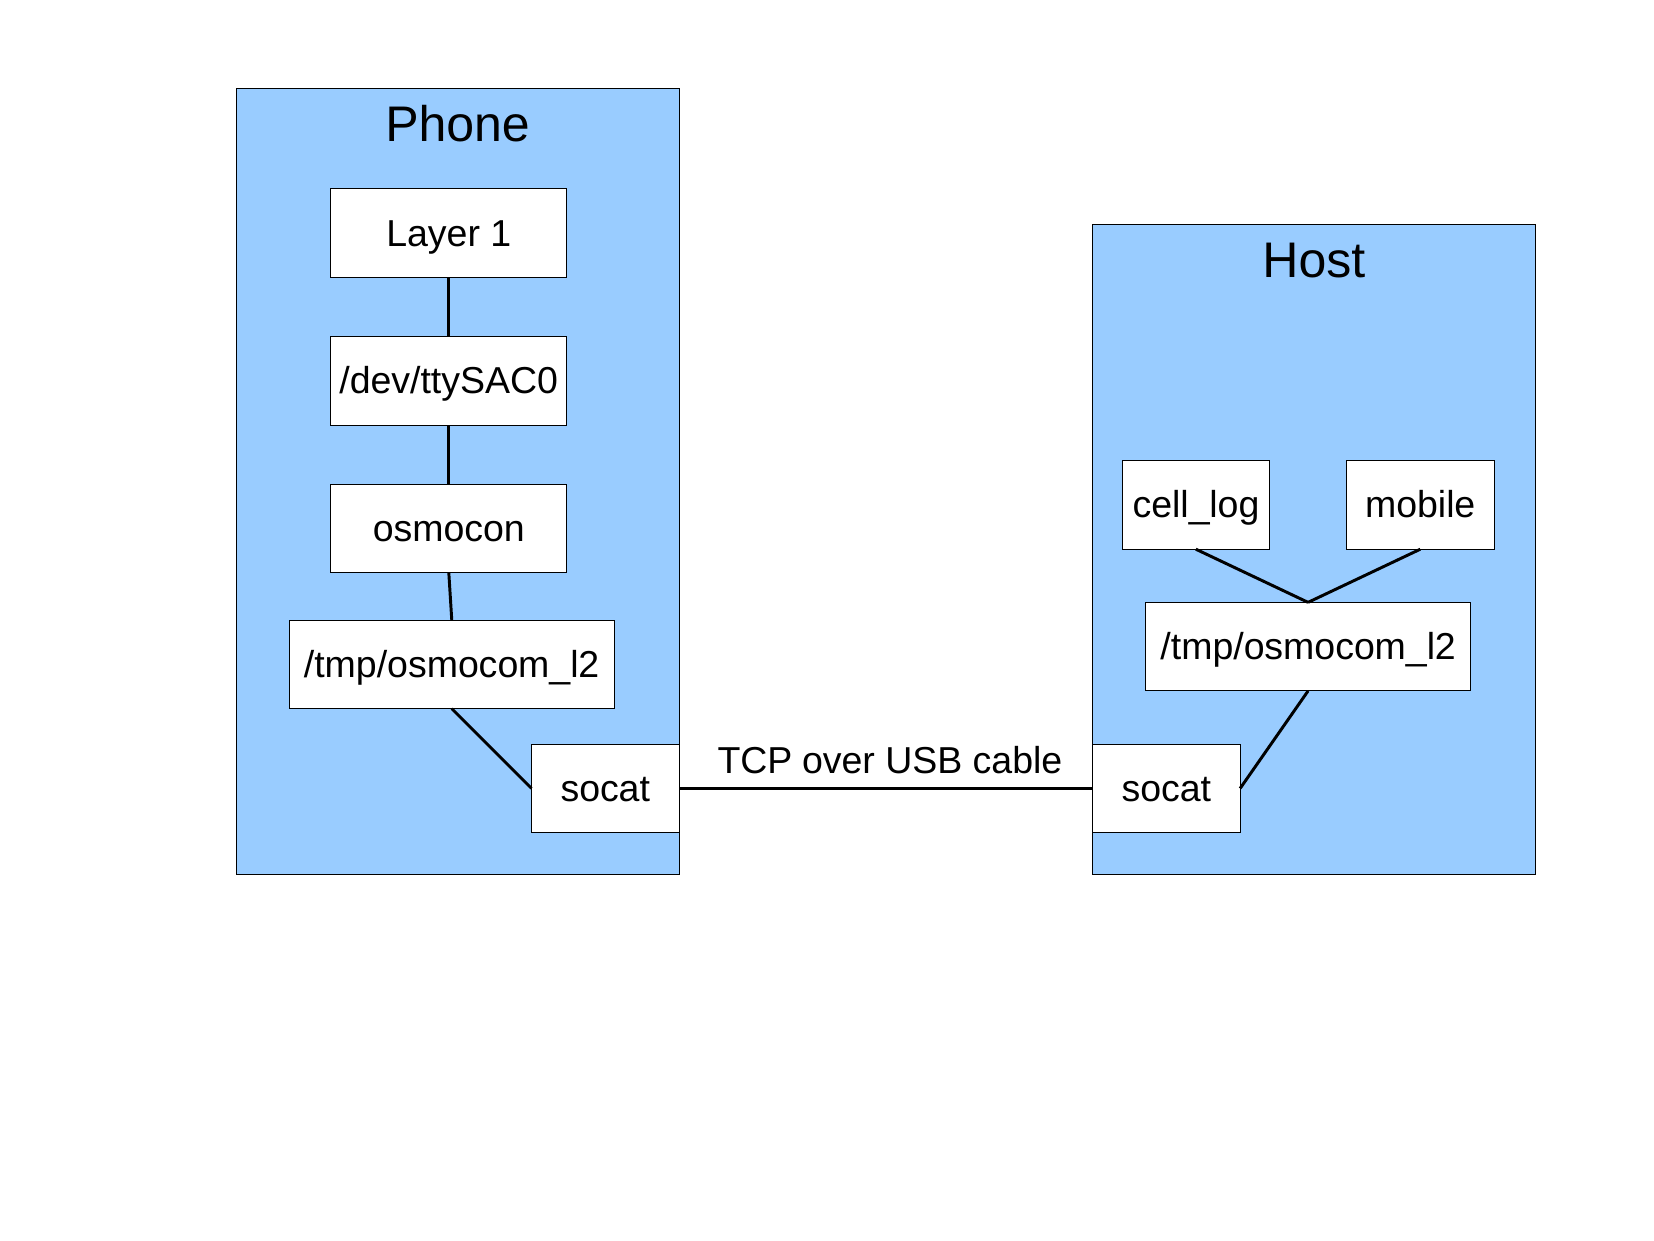

Phone
Layer 1
Host
/dev/ttySAC0
cell_log
mobile
osmocon
/tmp/osmocom_l2
/tmp/osmocom_l2
TCP over USB cable
socat
socat
socat